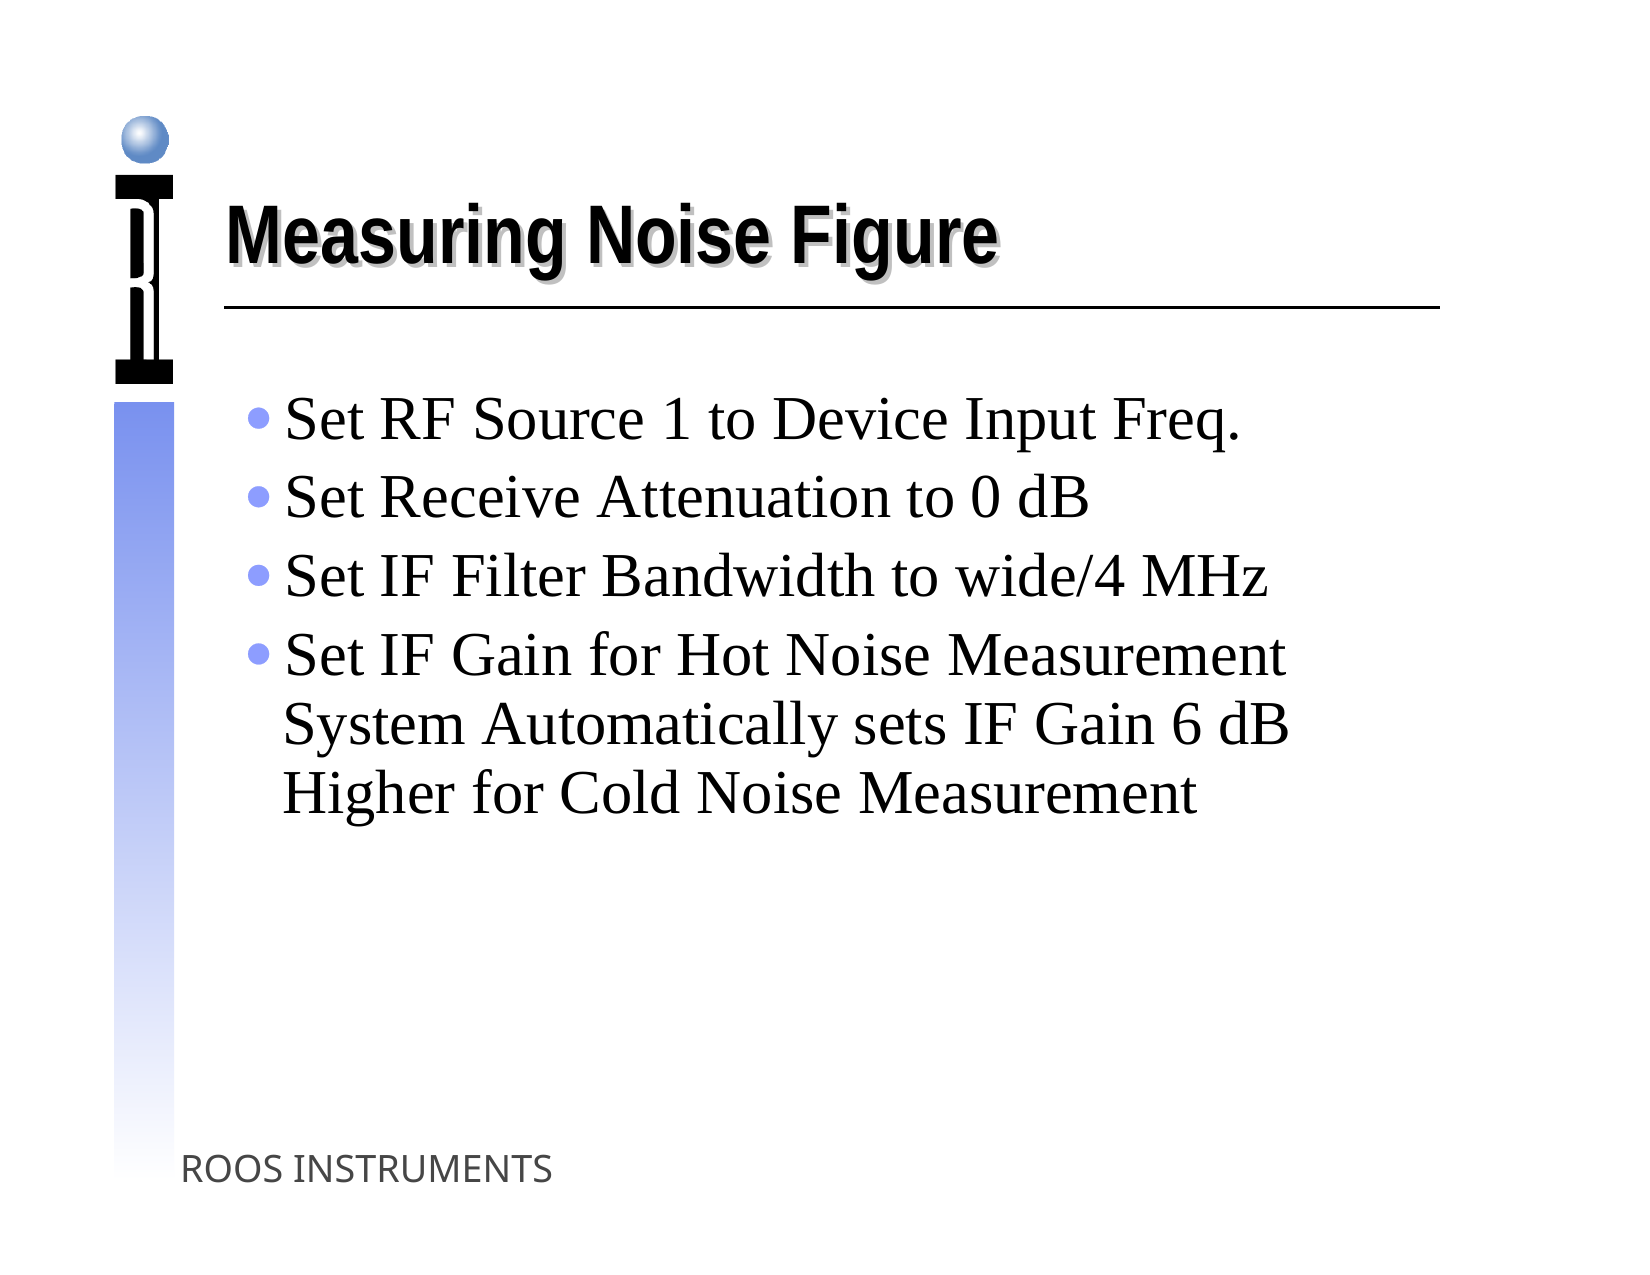

Measuring Noise Figure
Set RF Source 1 to Device Input Freq.
Set Receive Attenuation to 0 dB
Set IF Filter Bandwidth to wide/4 MHz
Set IF Gain for Hot Noise Measurement System Automatically sets IF Gain 6 dB Higher for Cold Noise Measurement